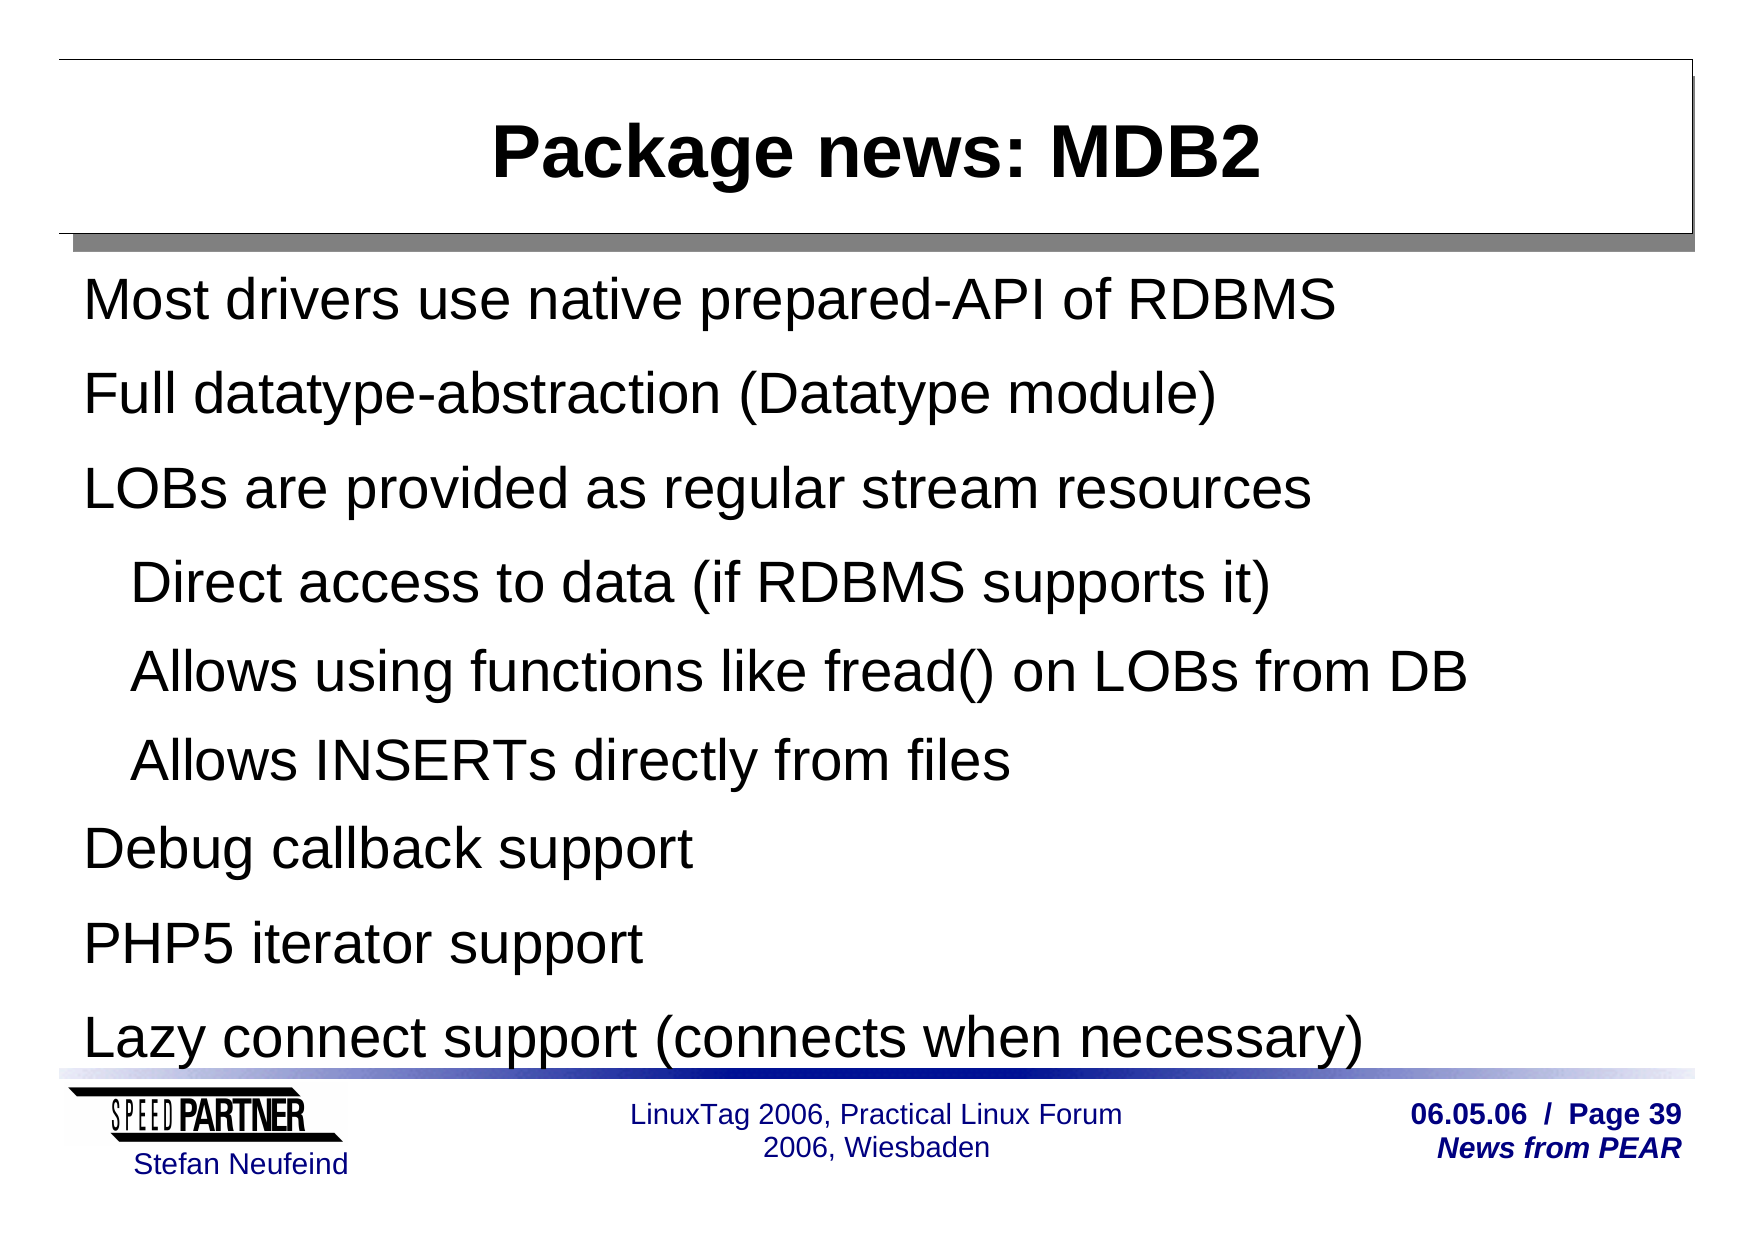

# Package news: MDB2
Most drivers use native prepared-API of RDBMS
Full datatype-abstraction (Datatype module)
LOBs are provided as regular stream resources
Direct access to data (if RDBMS supports it)
Allows using functions like fread() on LOBs from DB
Allows INSERTs directly from files
Debug callback support
PHP5 iterator support
Lazy connect support (connects when necessary)